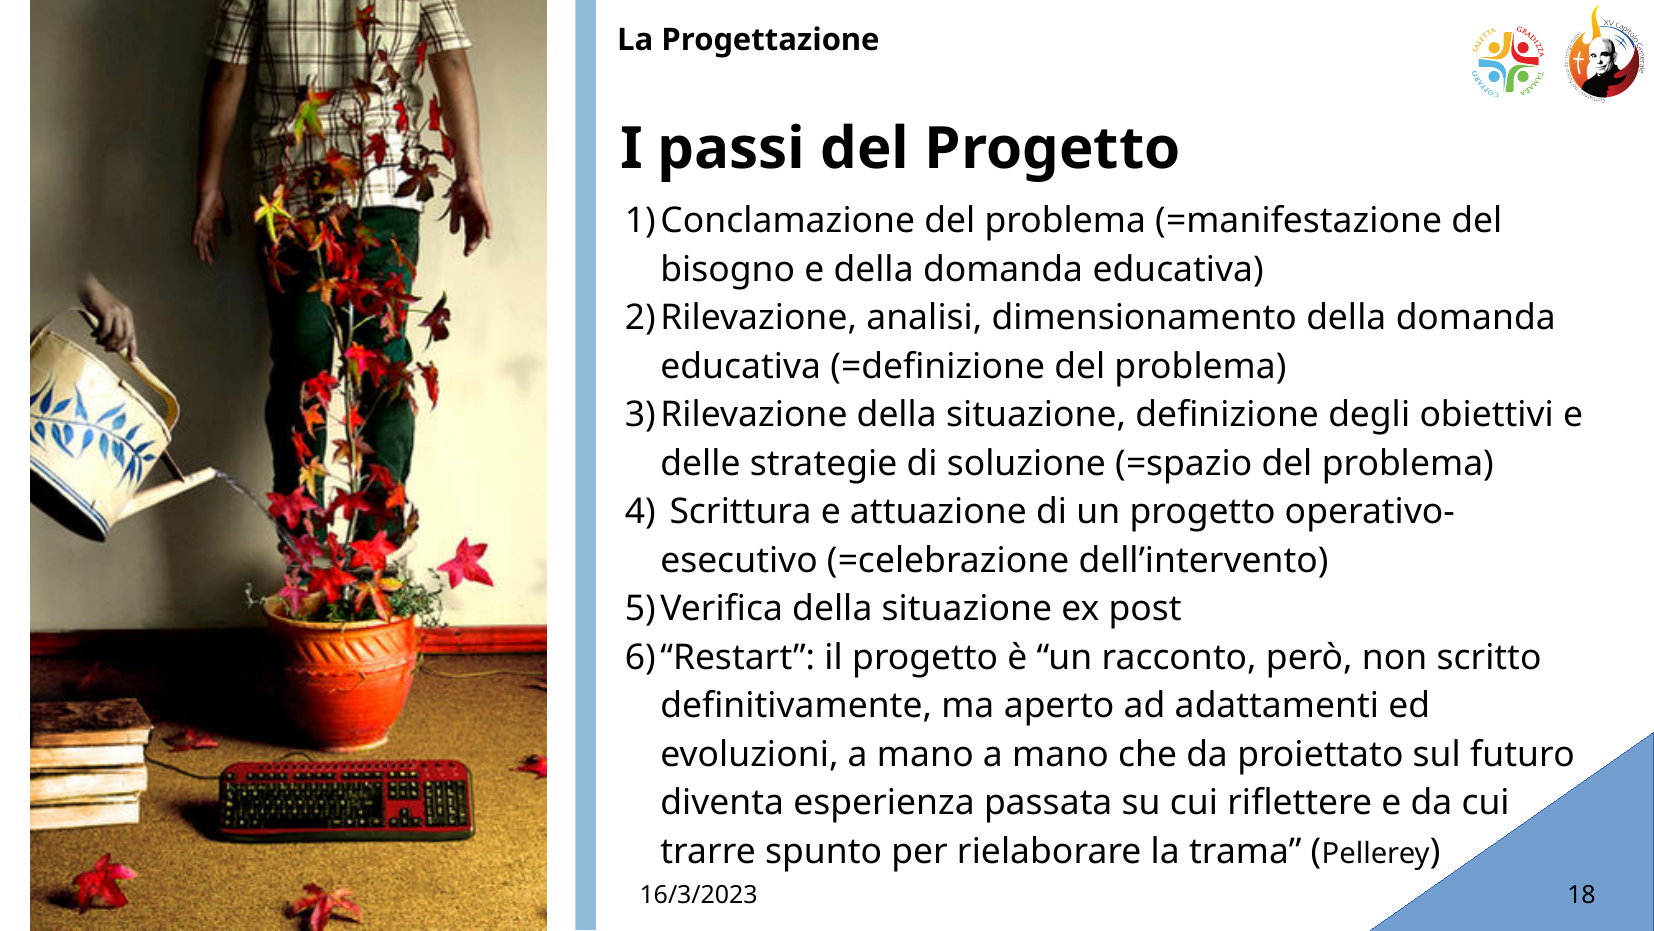

La Progettazione
I passi del Progetto
# Conclamazione del problema (=manifestazione del bisogno e della domanda educativa)
Rilevazione, analisi, dimensionamento della domanda educativa (=definizione del problema)
Rilevazione della situazione, definizione degli obiettivi e delle strategie di soluzione (=spazio del problema)
 Scrittura e attuazione di un progetto operativo-esecutivo (=celebrazione dell’intervento)
Verifica della situazione ex post
“Restart”: il progetto è “un racconto, però, non scritto definitivamente, ma aperto ad adattamenti ed evoluzioni, a mano a mano che da proiettato sul futuro diventa esperienza passata su cui riflettere e da cui trarre spunto per rielaborare la trama” (Pellerey)